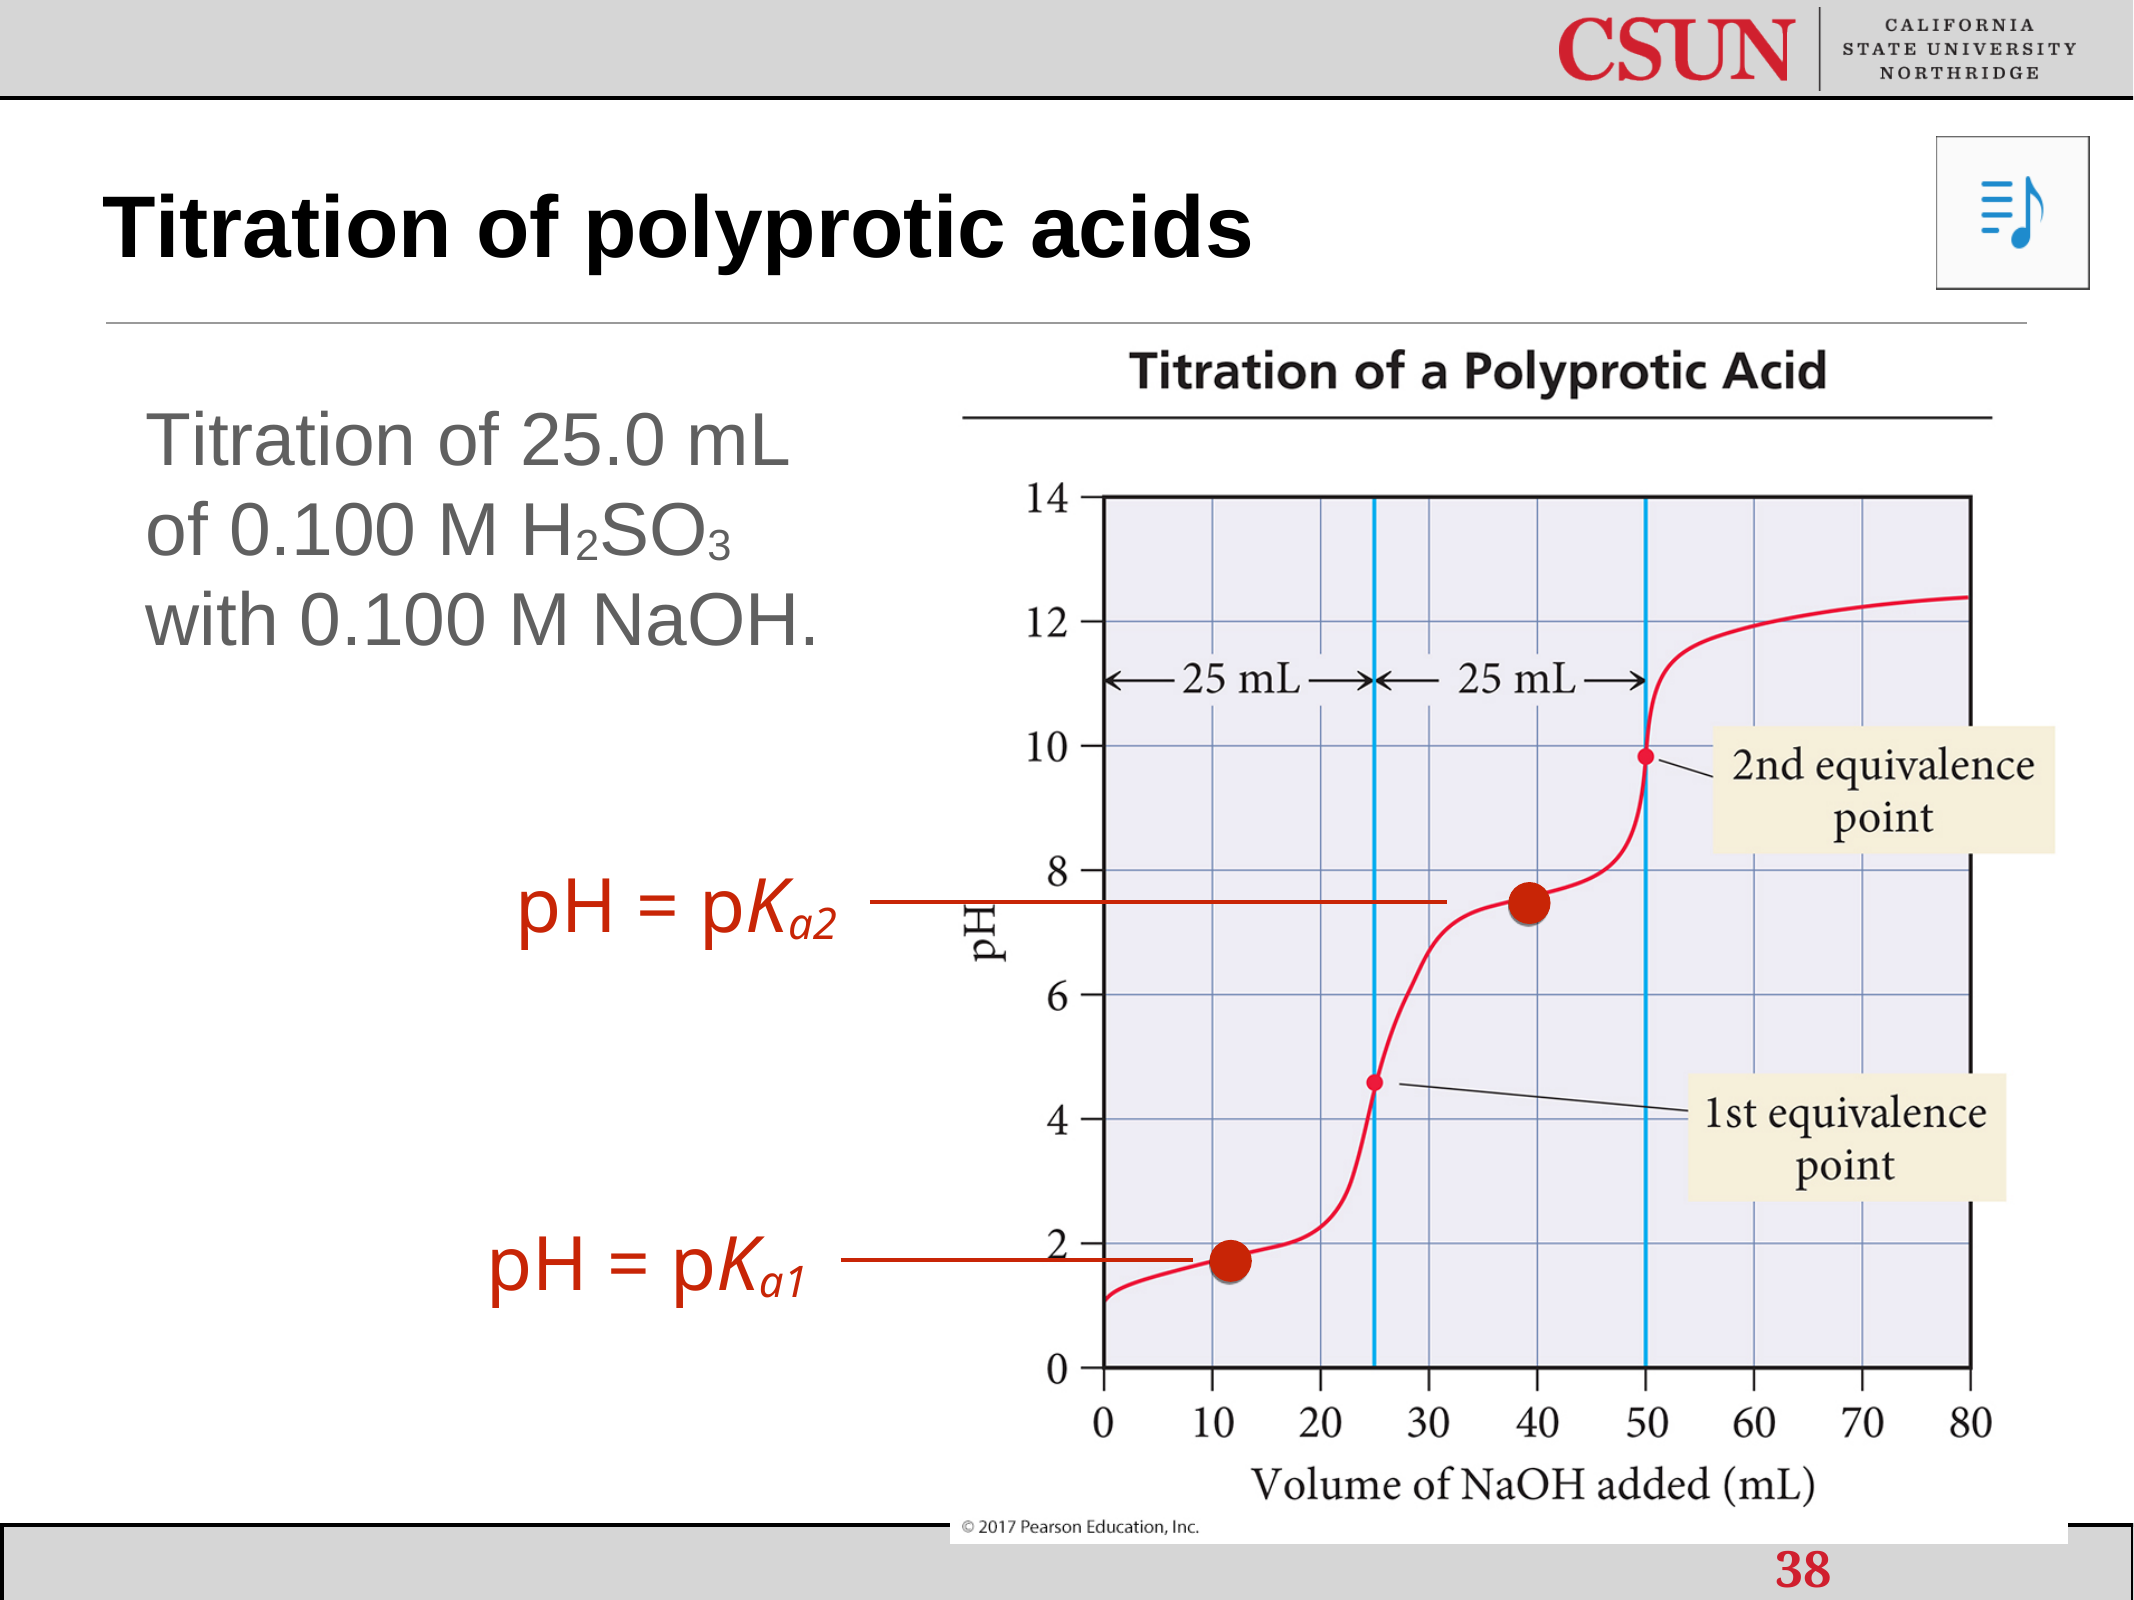

# Titration of polyprotic acids
Titration of 25.0 mL of 0.100 M H2SO3 with 0.100 M NaOH.
pH = pKa2
pH = pKa1
38